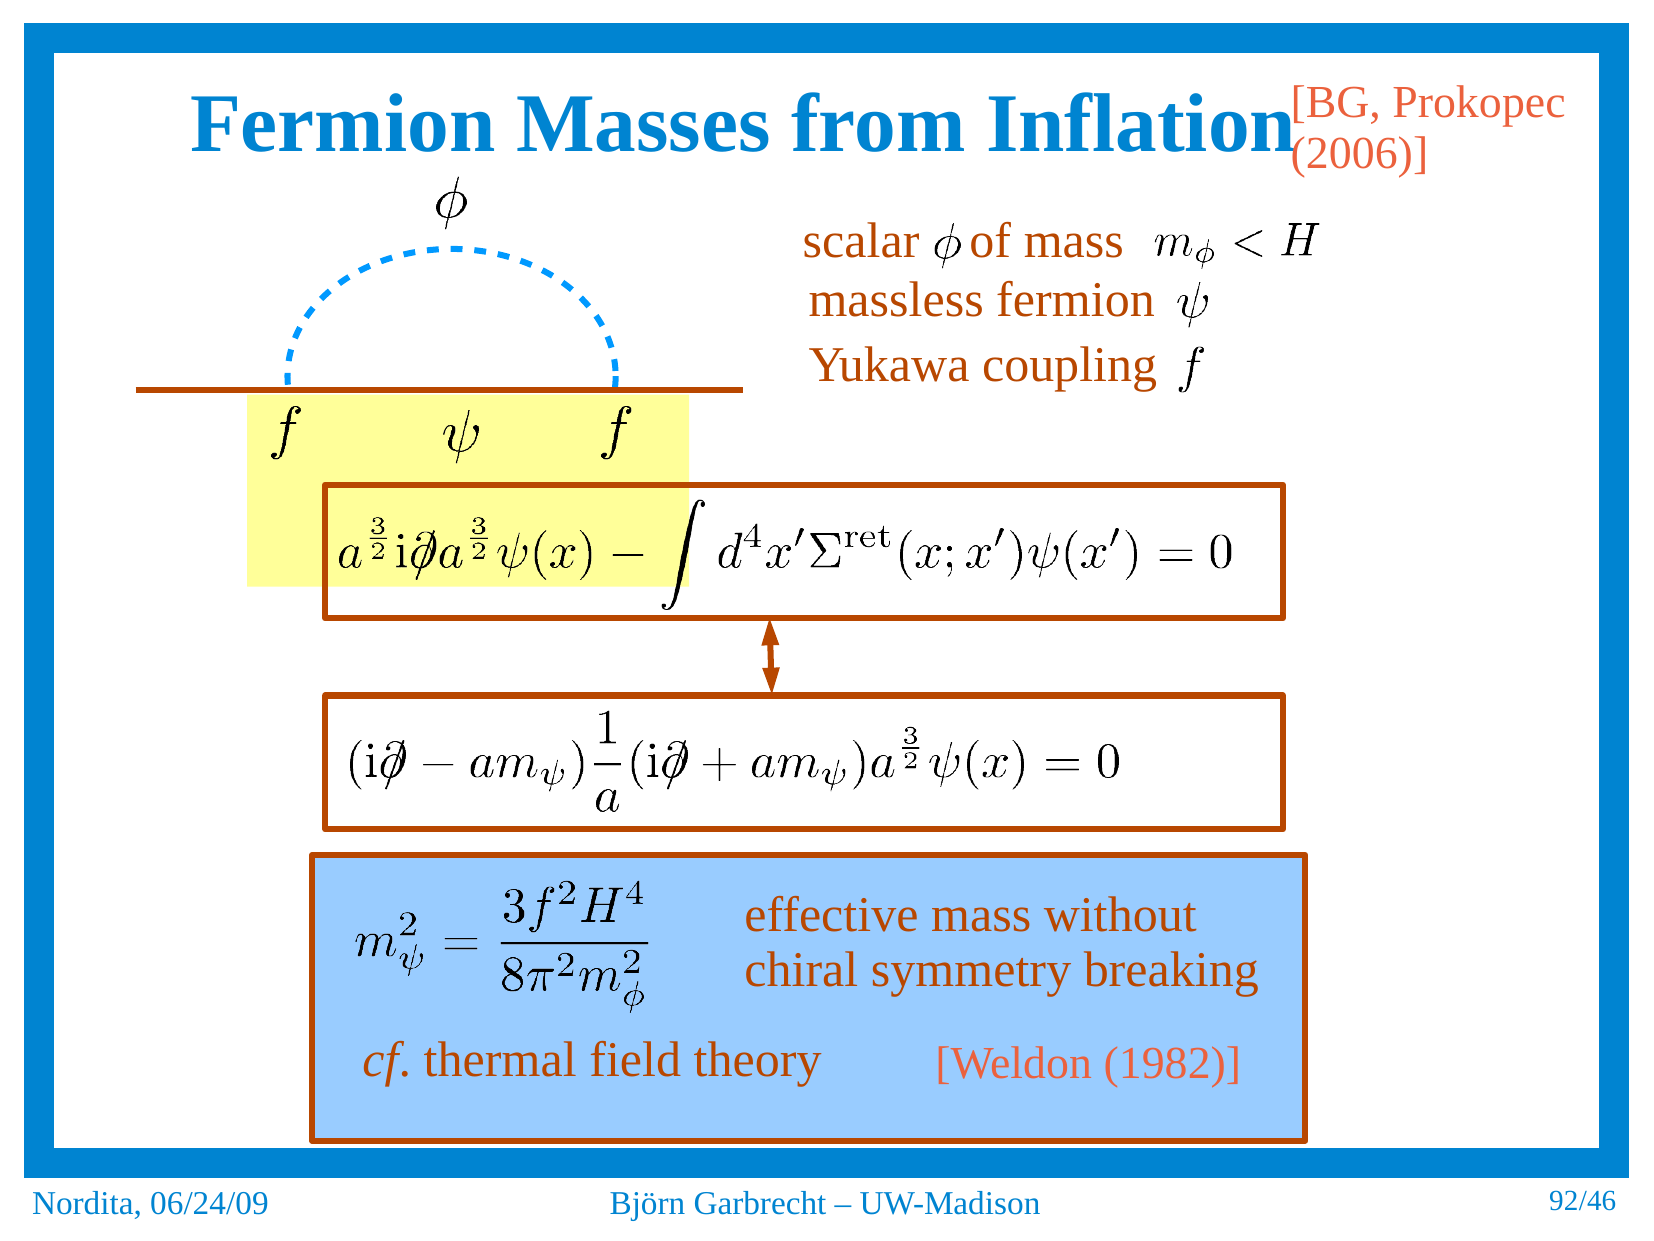

# Fermion Masses from Inflation
[BG, Prokopec
(2006)]
scalar of mass
massless fermion
Yukawa coupling
effective mass without
chiral symmetry breaking
cf. thermal field theory
[Weldon (1982)]
Björn Garbrecht – UW-Madison
92